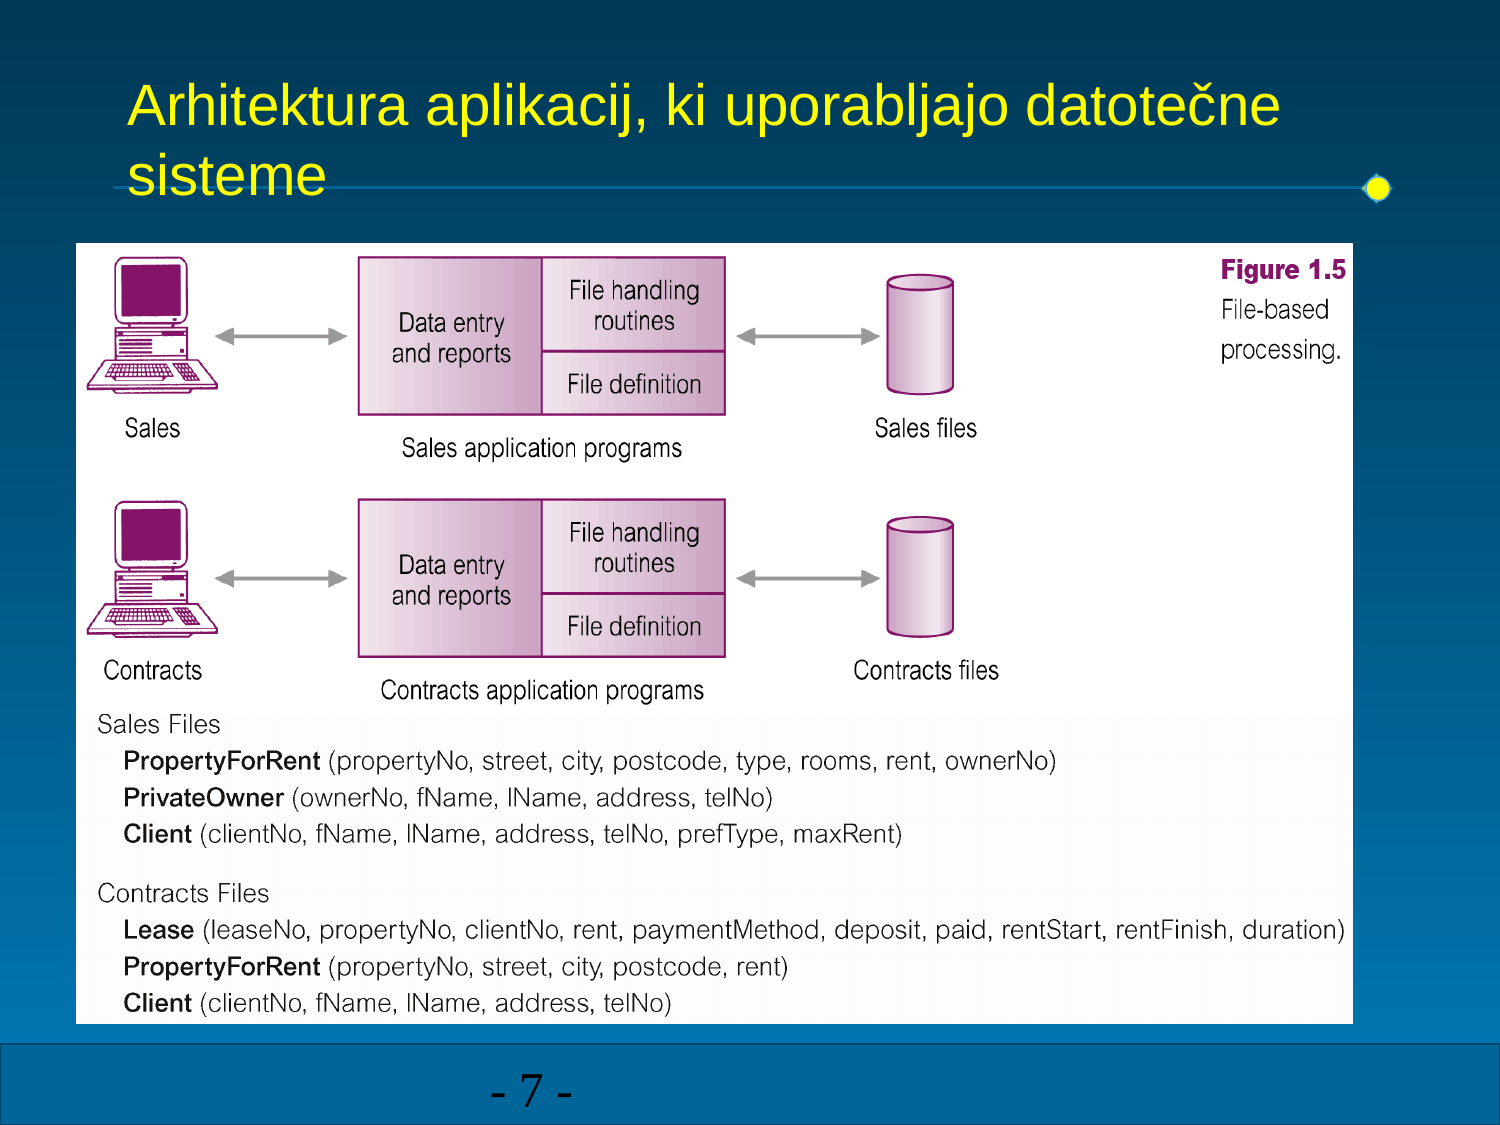

# Arhitektura aplikacij, ki uporabljajo datotečne sisteme
(c) Pearson Education 2005